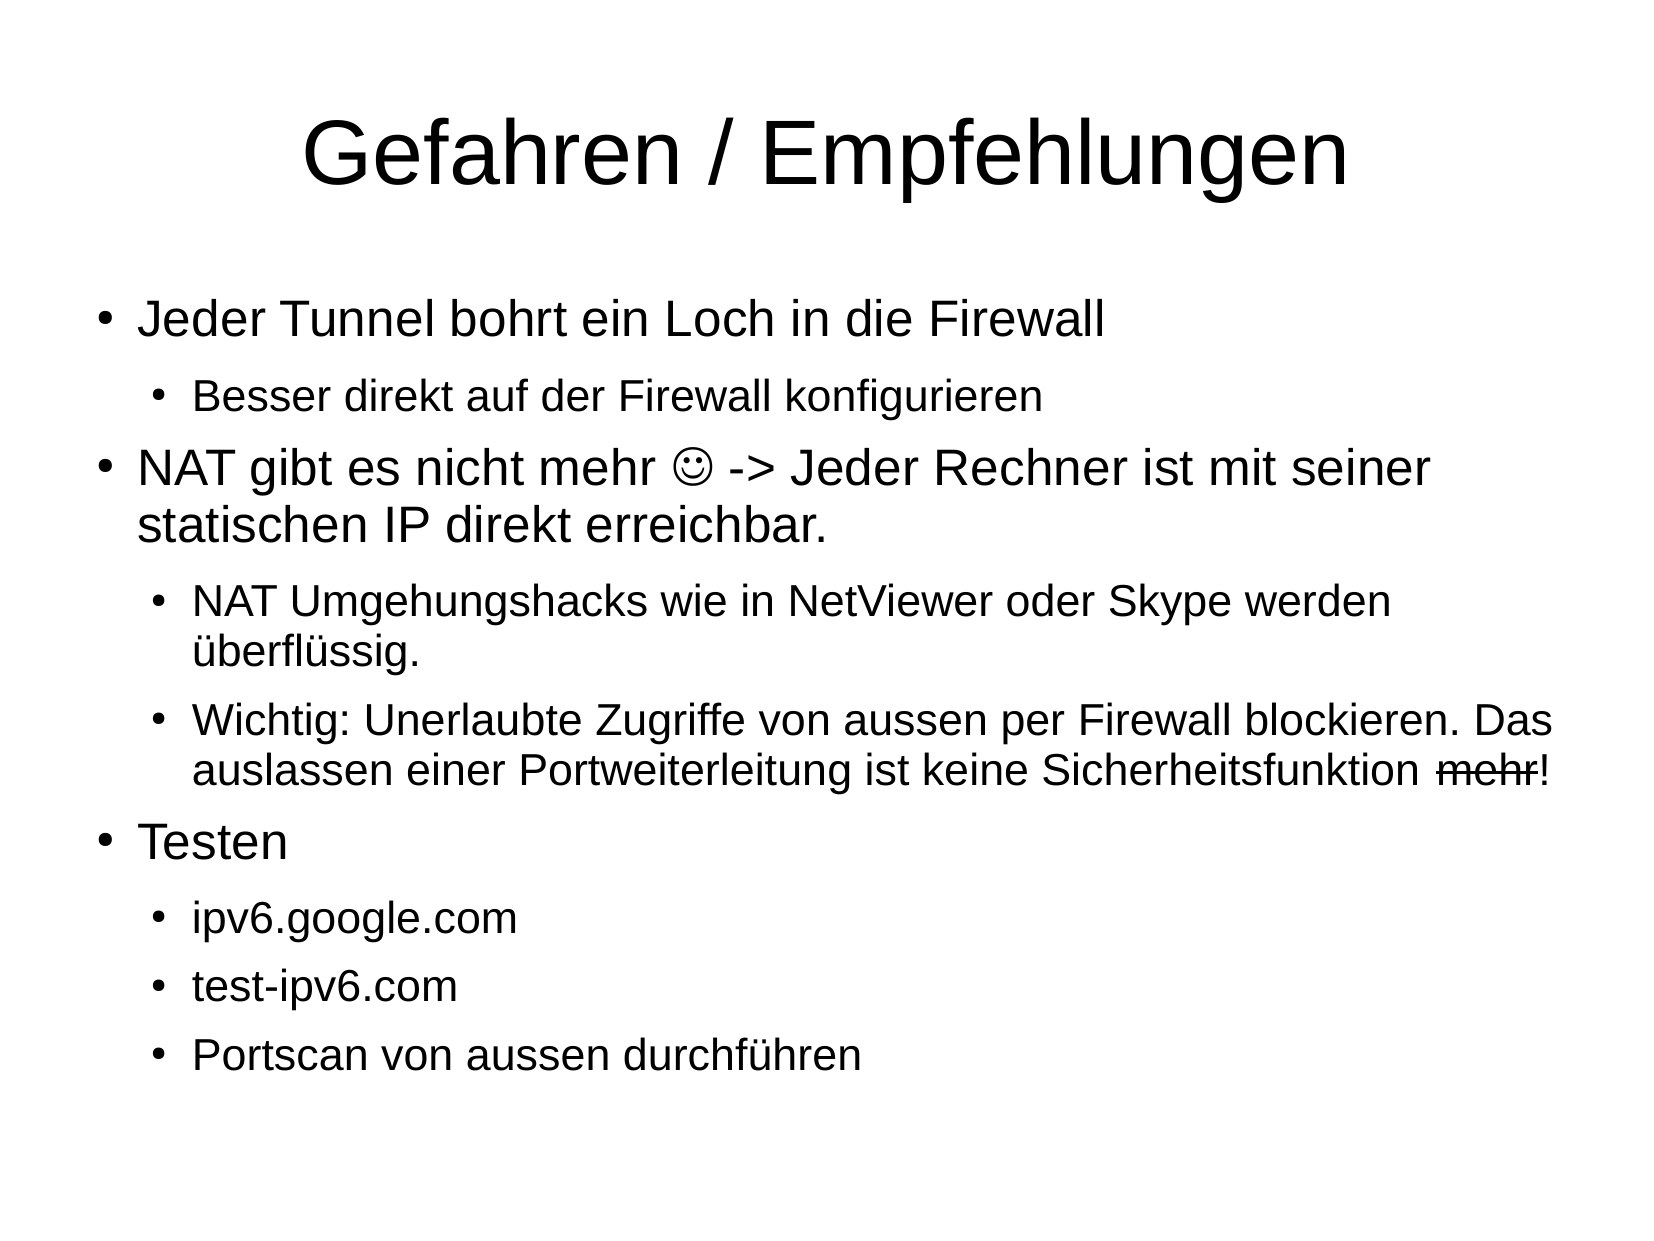

# Gefahren / Empfehlungen
Jeder Tunnel bohrt ein Loch in die Firewall
Besser direkt auf der Firewall konfigurieren
NAT gibt es nicht mehr  -> Jeder Rechner ist mit seiner statischen IP direkt erreichbar.
NAT Umgehungshacks wie in NetViewer oder Skype werden überflüssig.
Wichtig: Unerlaubte Zugriffe von aussen per Firewall blockieren. Das auslassen einer Portweiterleitung ist keine Sicherheitsfunktion mehr!
Testen
ipv6.google.com
test-ipv6.com
Portscan von aussen durchführen